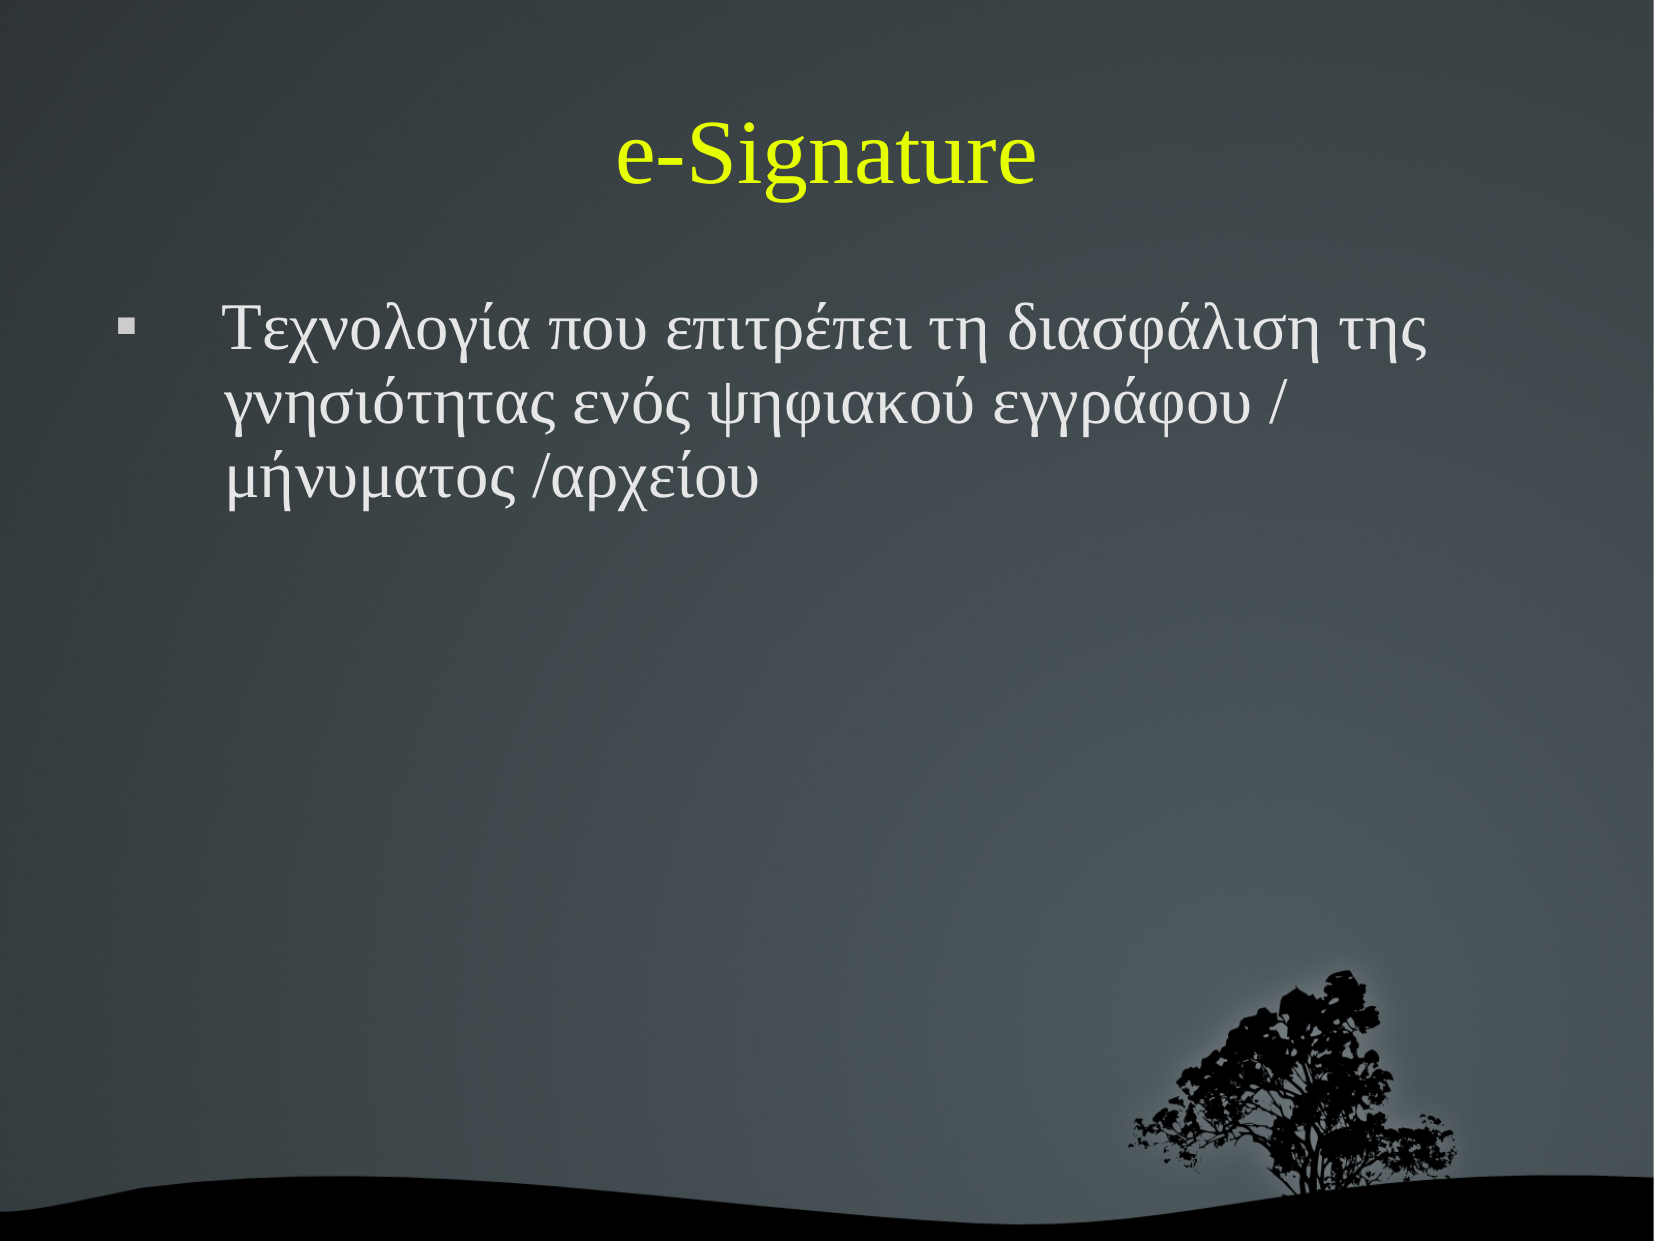

# e-Signature
 Τεχνολογία που επιτρέπει τη διασφάλιση της γνησιότητας ενός ψηφιακού εγγράφου / μήνυματος /αρχείου